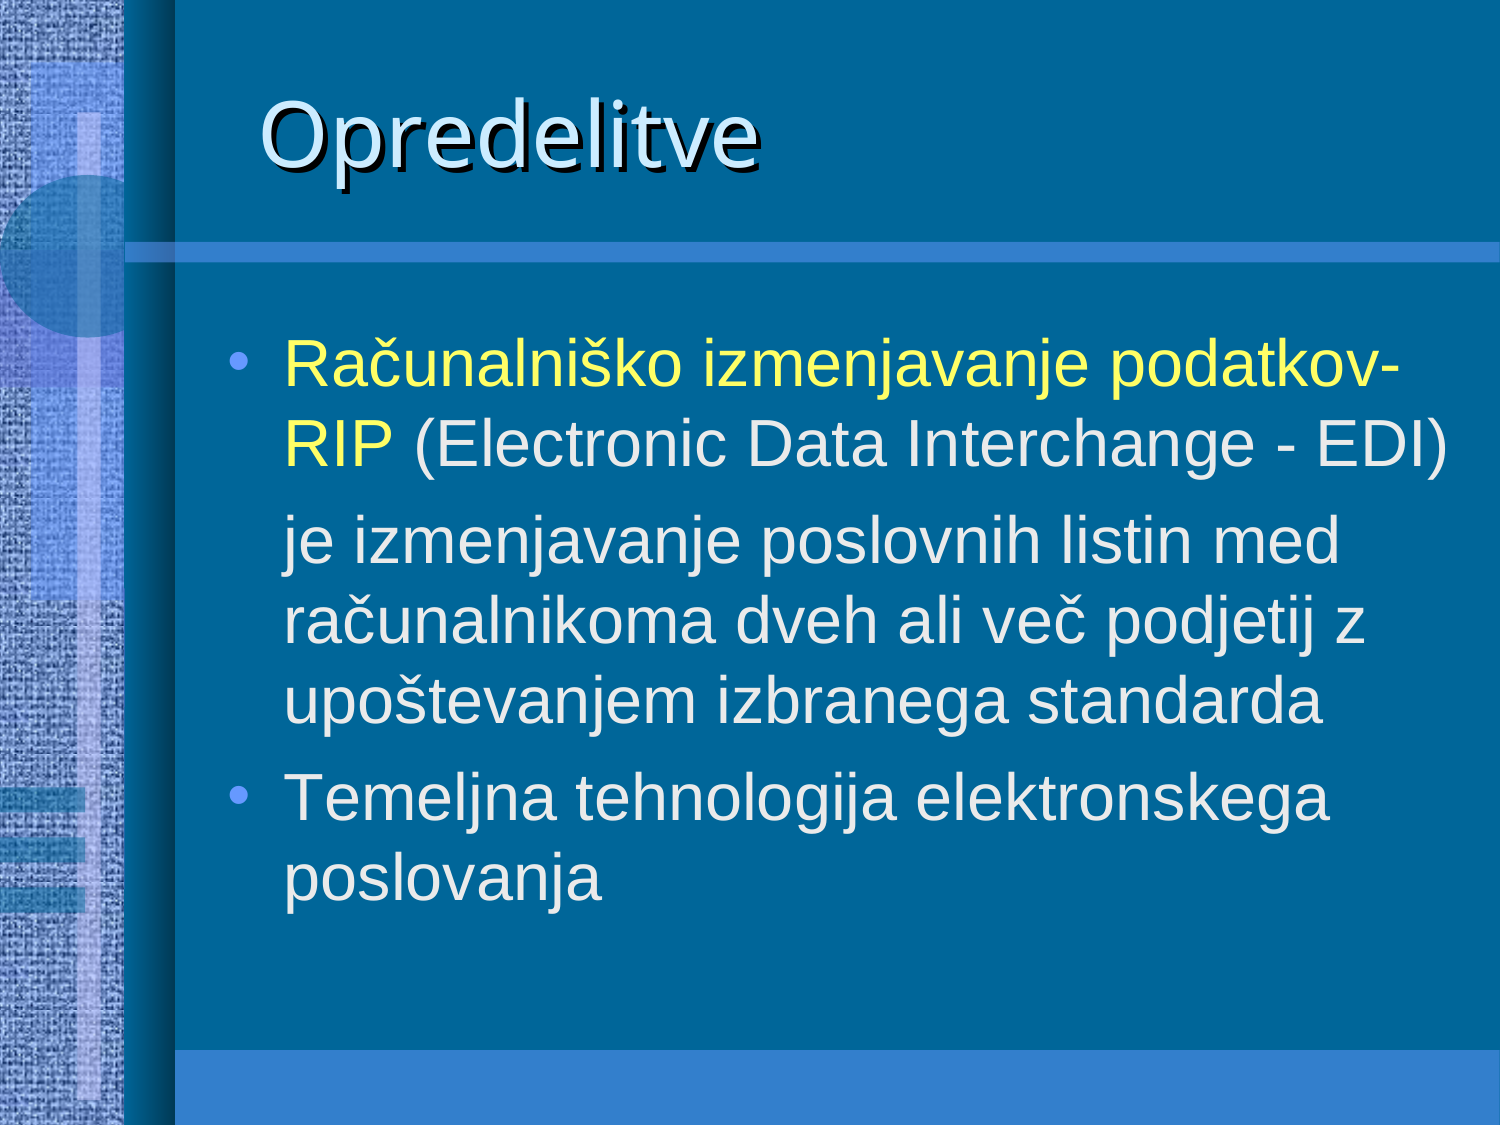

# Opredelitve
Računalniško izmenjavanje podatkov- RIP (Electronic Data Interchange - EDI)
	je izmenjavanje poslovnih listin med računalnikoma dveh ali več podjetij z upoštevanjem izbranega standarda
Temeljna tehnologija elektronskega poslovanja